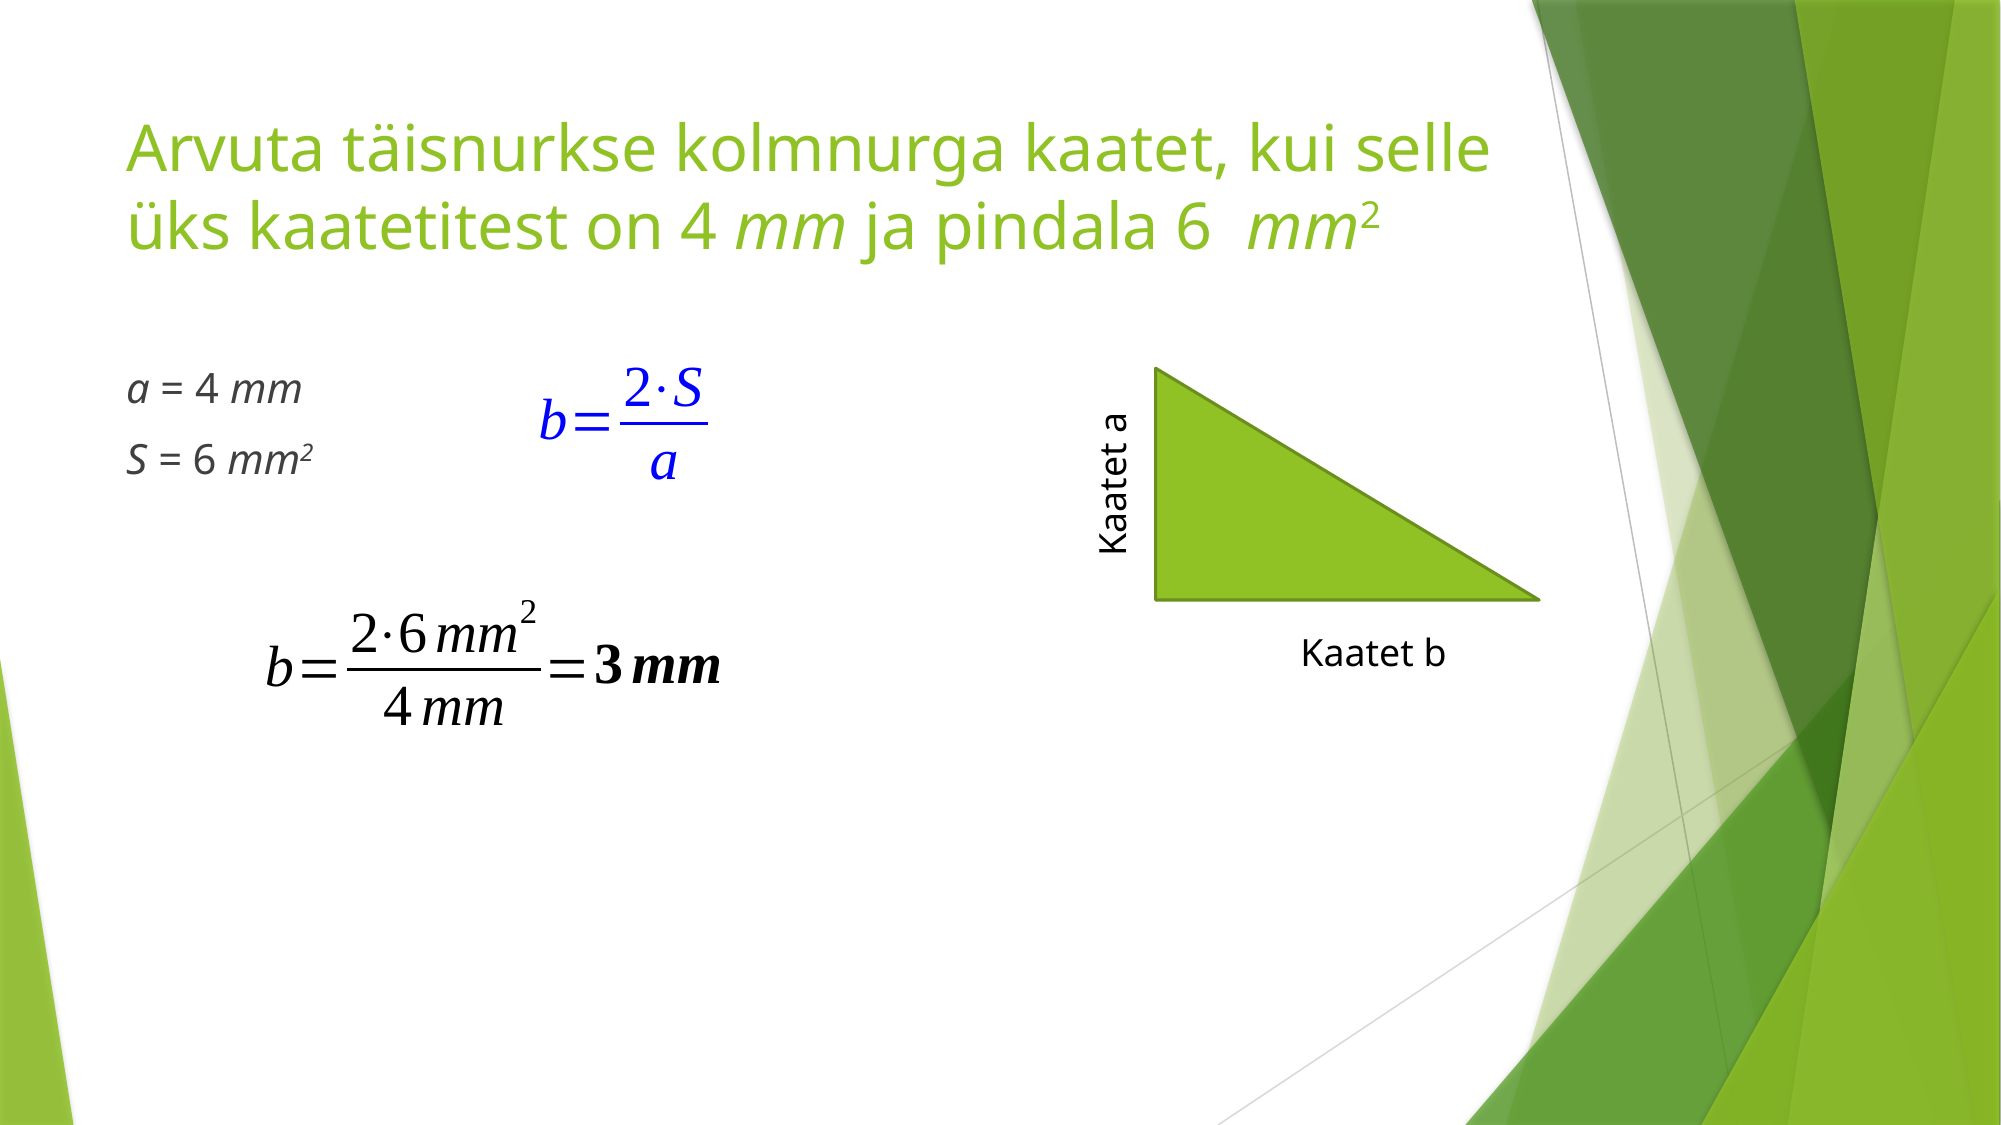

# Arvuta täisnurkse kolmnurga kaatet, kui selle üks kaatetitest on 4 mm ja pindala 6 mm2
a = 4 mm
S = 6 mm2
Kaatet a
Kaatet b